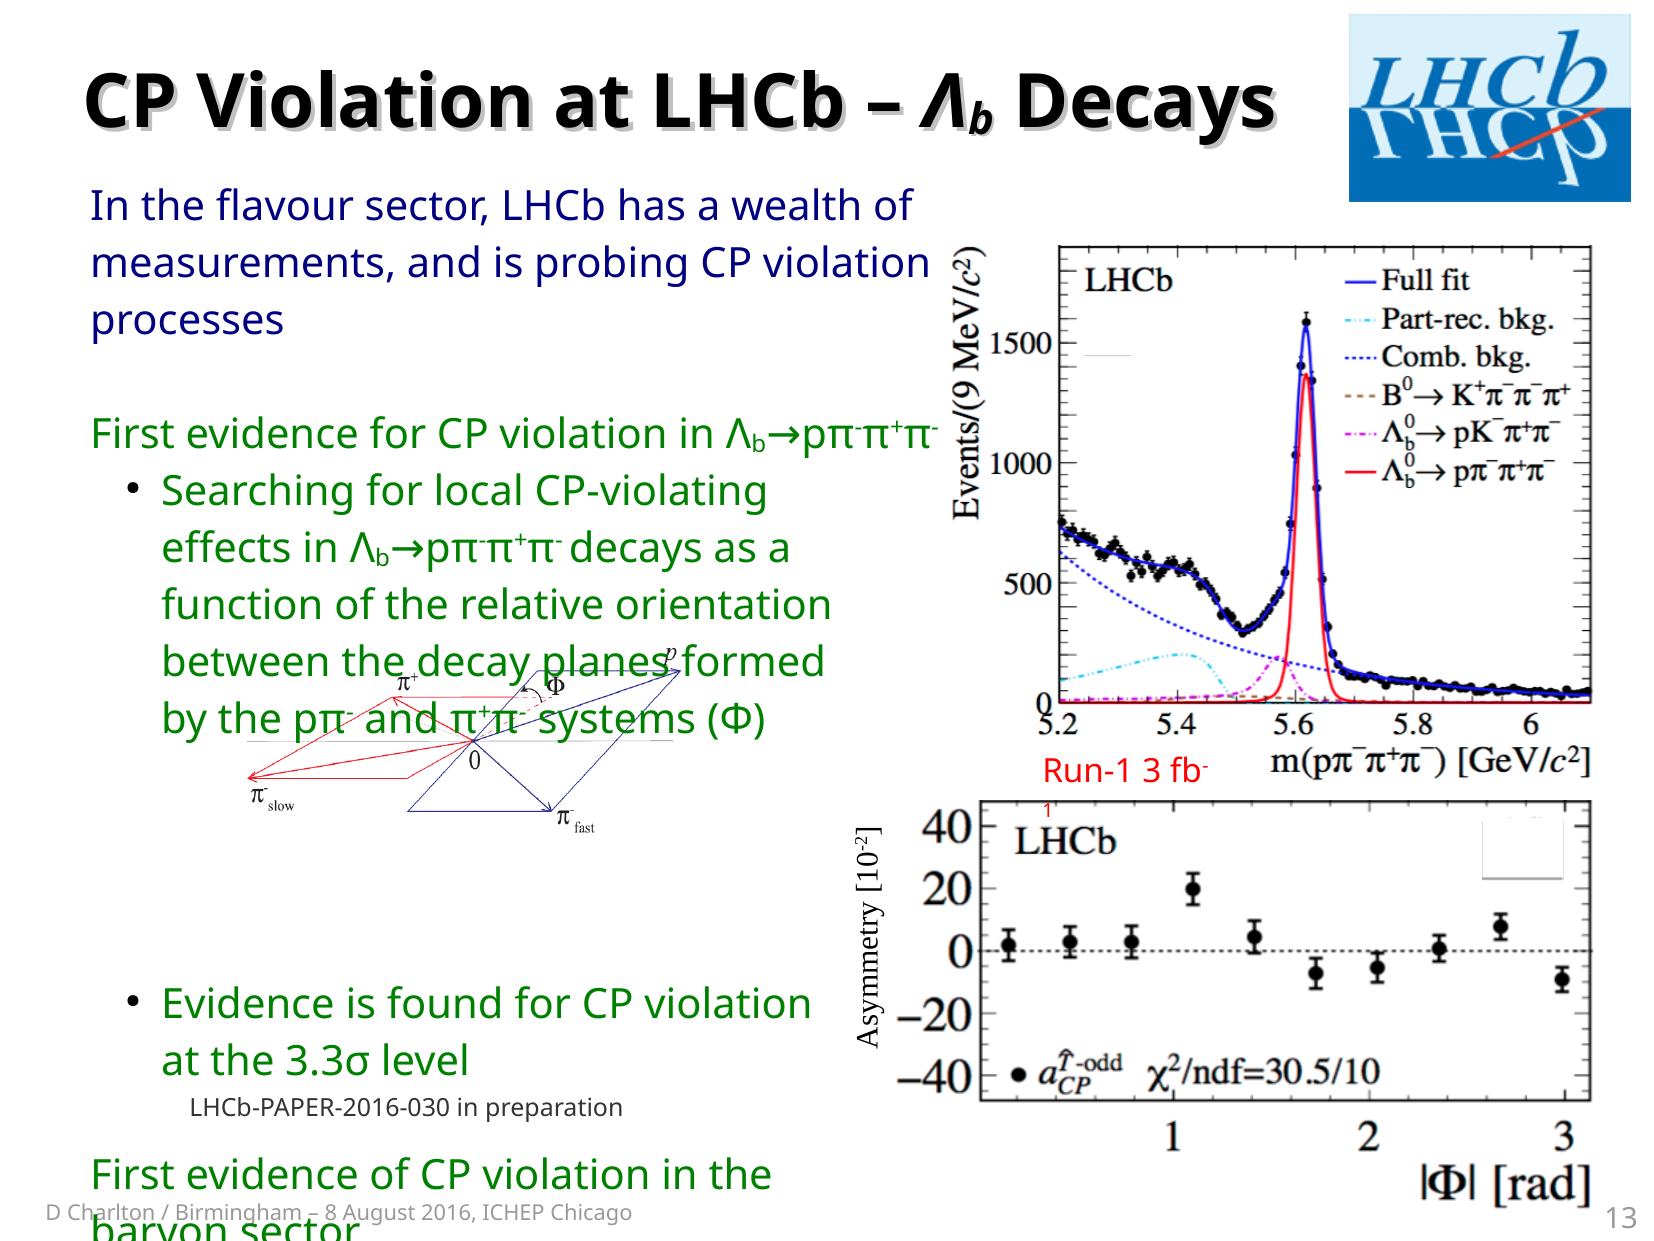

# CP Violation at LHCb – Λb Decays
In the flavour sector, LHCb has a wealth of measurements, and is probing CP violation in new processes
First evidence for CP violation in Λb→pπ-π+π-
Searching for local CP-violating effects in Λb→pπ-π+π- decays as a function of the relative orientation between the decay planes formed by the pπ- and π+π- systems (Φ)
Evidence is found for CP violation at the 3.3σ level
First evidence of CP violation in the baryon sector
Run-1 3 fb-1
Asymmetry [10-2]
LHCb-PAPER-2016-030 in preparation